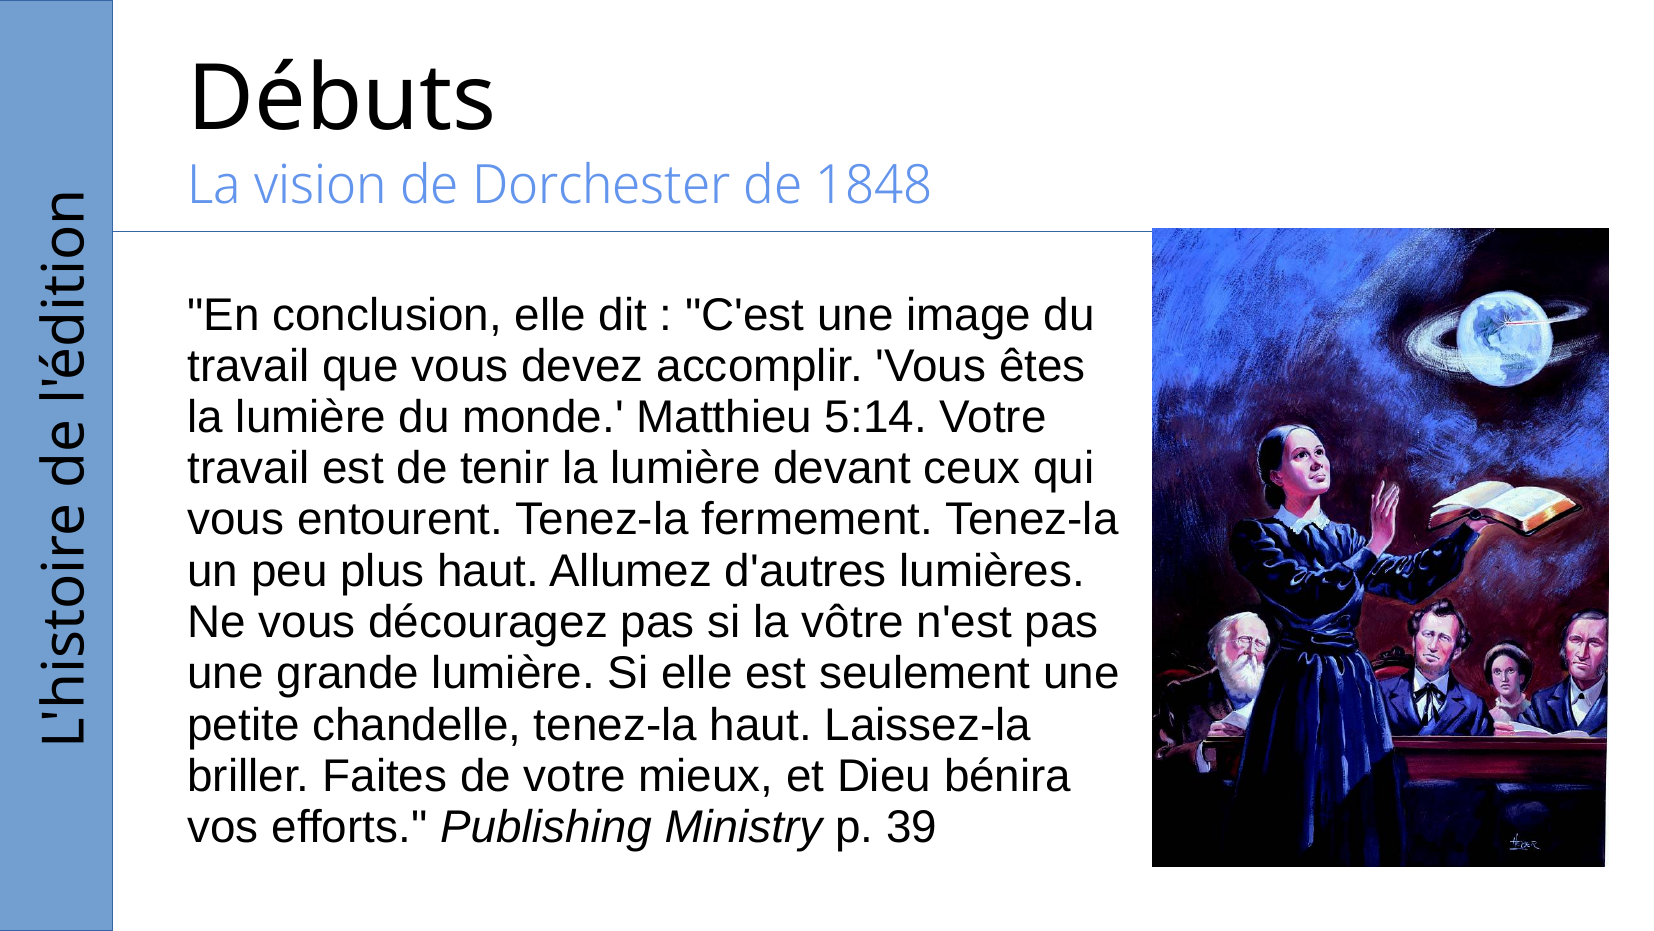

Débuts
La vision de Dorchester de 1848
# "En conclusion, elle dit : "C'est une image du travail que vous devez accomplir. 'Vous êtes la lumière du monde.' Matthieu 5:14. Votre travail est de tenir la lumière devant ceux qui vous entourent. Tenez-la fermement. Tenez-la un peu plus haut. Allumez d'autres lumières. Ne vous découragez pas si la vôtre n'est pas une grande lumière. Si elle est seulement une petite chandelle, tenez-la haut. Laissez-la briller. Faites de votre mieux, et Dieu bénira vos efforts." Publishing Ministry p. 39
L'histoire de l'édition